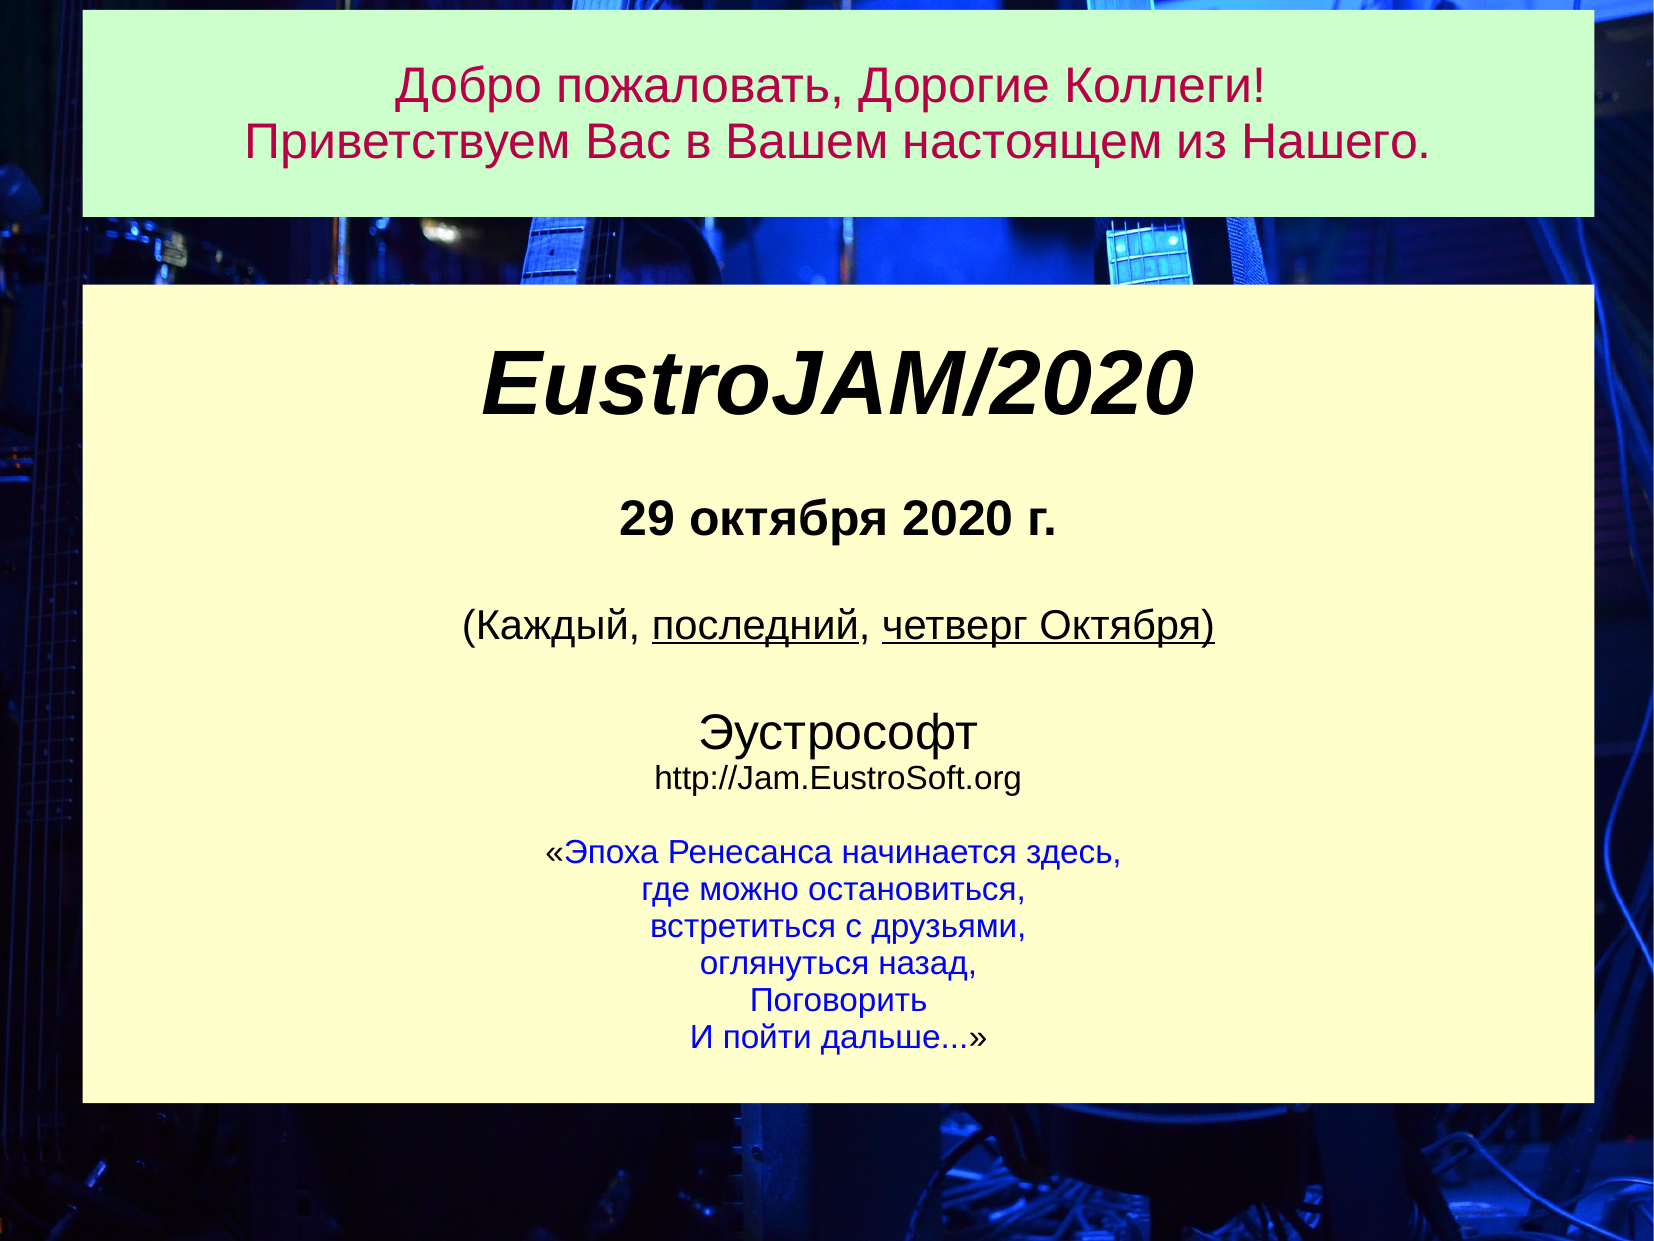

# Добро пожаловать, Дорогие Коллеги! Приветствуем Вас в Вашем настоящем из Нашего.
EustroJAM/2020
29 октября 2020 г.
(Каждый, последний, четверг Октября)
Эустрософт
http://Jam.EustroSoft.org
«Эпоха Ренесанса начинается здесь,
где можно остановиться,
встретиться с друзьями,
оглянуться назад,
Поговорить
И пойти дальше...»